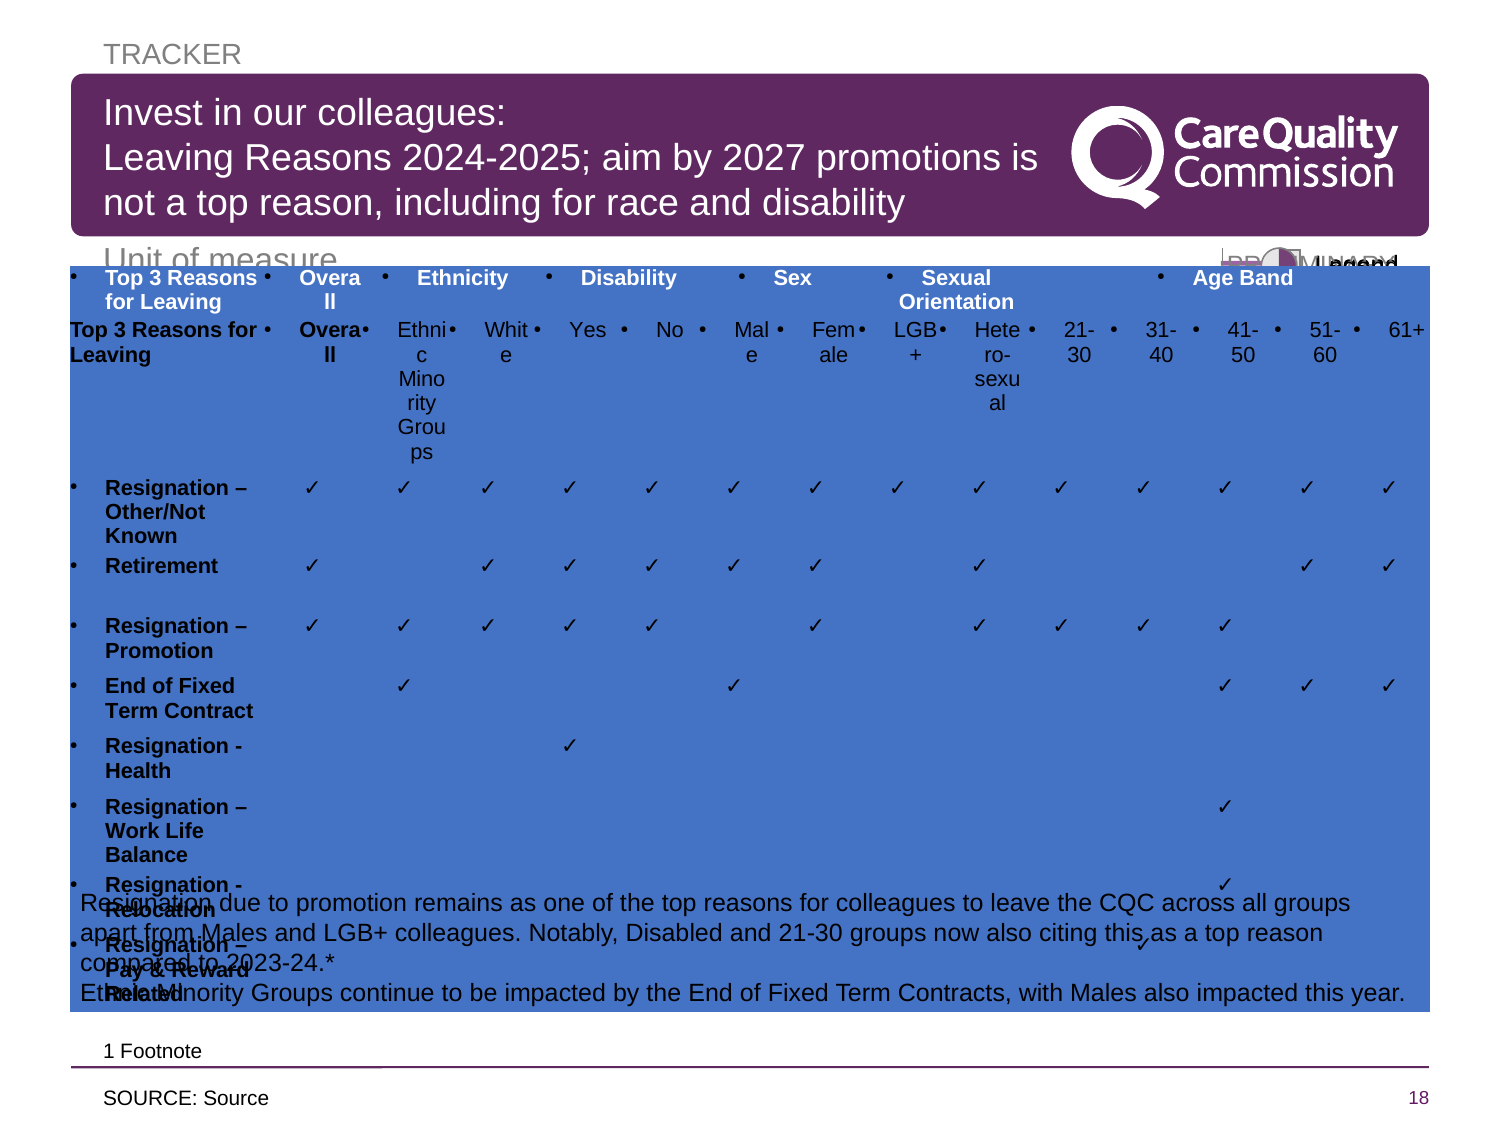

# Invest in our colleagues: Leaving Reasons 2024-2025; aim by 2027 promotions is not a top reason, including for race and disability
| Top 3 Reasons for Leaving | Overall | Ethnicity | | Disability | | Sex | | Sexual Orientation | | Age Band | | | | |
| --- | --- | --- | --- | --- | --- | --- | --- | --- | --- | --- | --- | --- | --- | --- |
| Top 3 Reasons for Leaving | Overall | Ethnic Minority Groups | White | Yes | No | Male | Female | LGB+ | Hetero-sexual | 21-30 | 31-40 | 41-50 | 51-60 | 61+ |
| Resignation – Other/Not Known | ✓ | ✓ | ✓ | ✓ | ✓ | ✓ | ✓ | ✓ | ✓ | ✓ | ✓ | ✓ | ✓ | ✓ |
| Retirement | ✓ | | ✓ | ✓ | ✓ | ✓ | ✓ | | ✓ | | | | ✓ | ✓ |
| Resignation – Promotion | ✓ | ✓ | ✓ | ✓ | ✓ | | ✓ | | ✓ | ✓ | ✓ | ✓ | | |
| End of Fixed Term Contract | | ✓ | | | | ✓ | | | | | | ✓ | ✓ | ✓ |
| Resignation - Health | | | | ✓ | | | | | | | | | | |
| Resignation – Work Life Balance | | | | | | | | | | | | ✓ | | |
| Resignation - Relocation | | | | | | | | | | | | ✓ | | |
| Resignation – Pay & Reward Related | | | | | | | | | | | ✓ | | | |
Resignation due to promotion remains as one of the top reasons for colleagues to leave the CQC across all groups apart from Males and LGB+ colleagues. Notably, Disabled and 21-30 groups now also citing this as a top reason compared to 2023-24.*
Ethnic Minority Groups continue to be impacted by the End of Fixed Term Contracts, with Males also impacted this year.